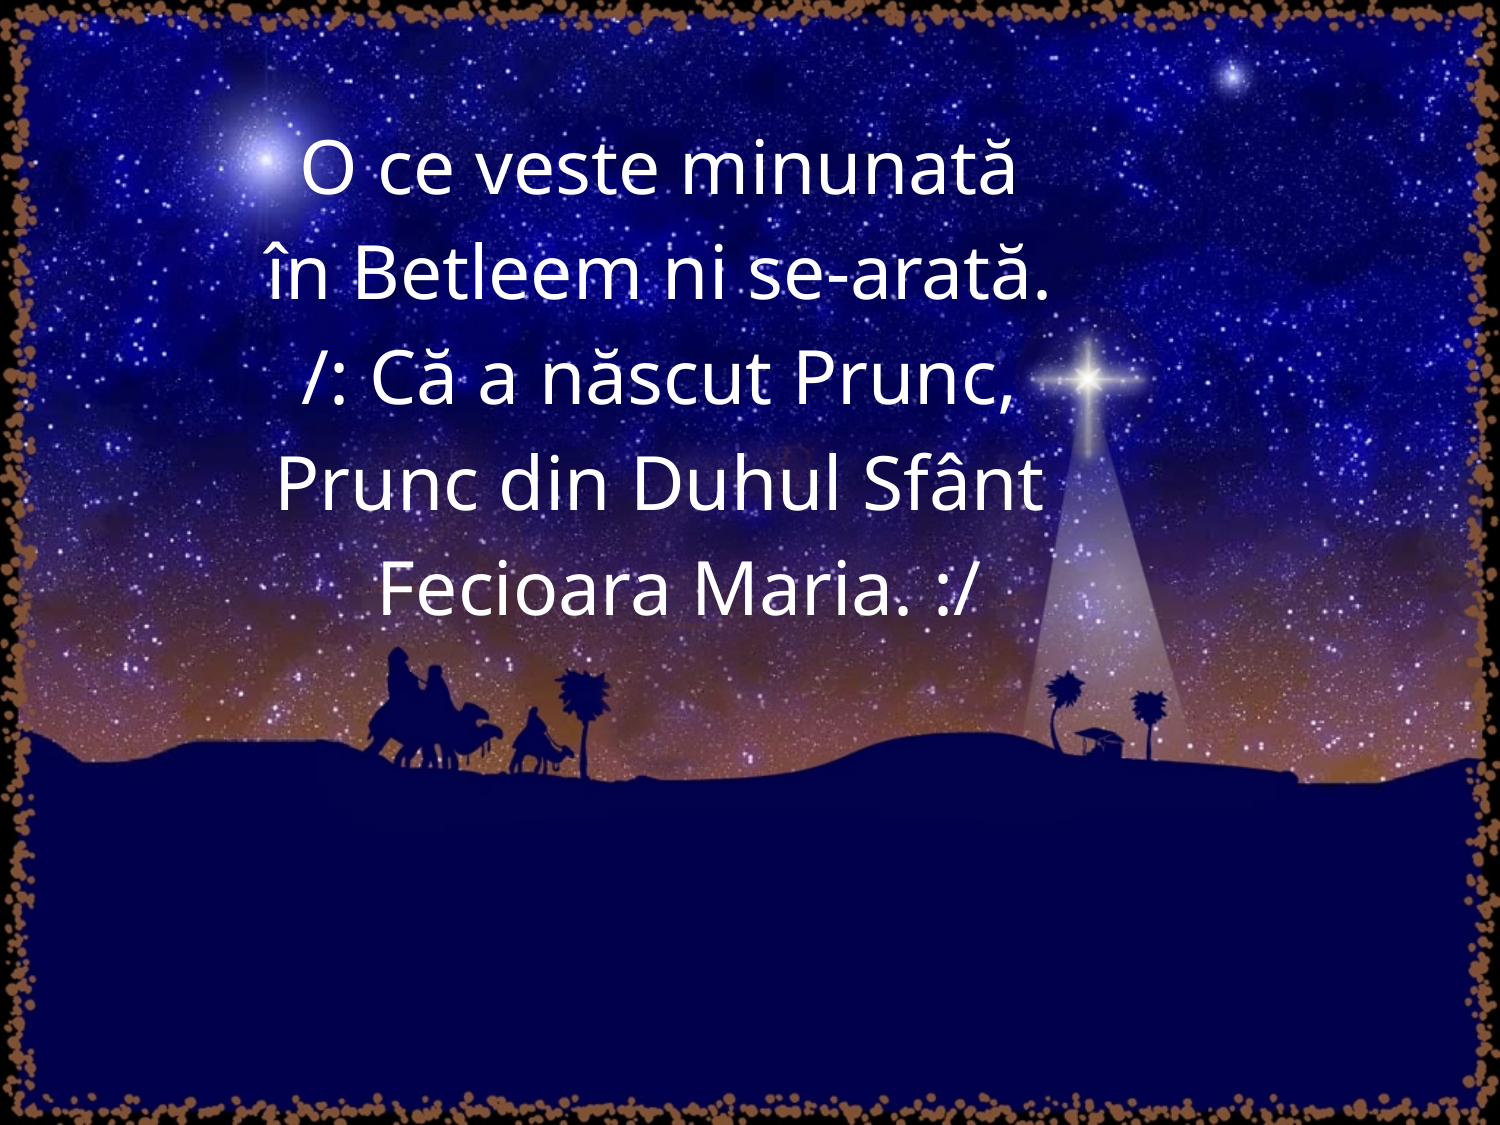

# O ce veste minunată
în Betleem ni se-arată.
/: Că a născut Prunc,
Prunc din Duhul Sfânt
 Fecioara Maria. :/